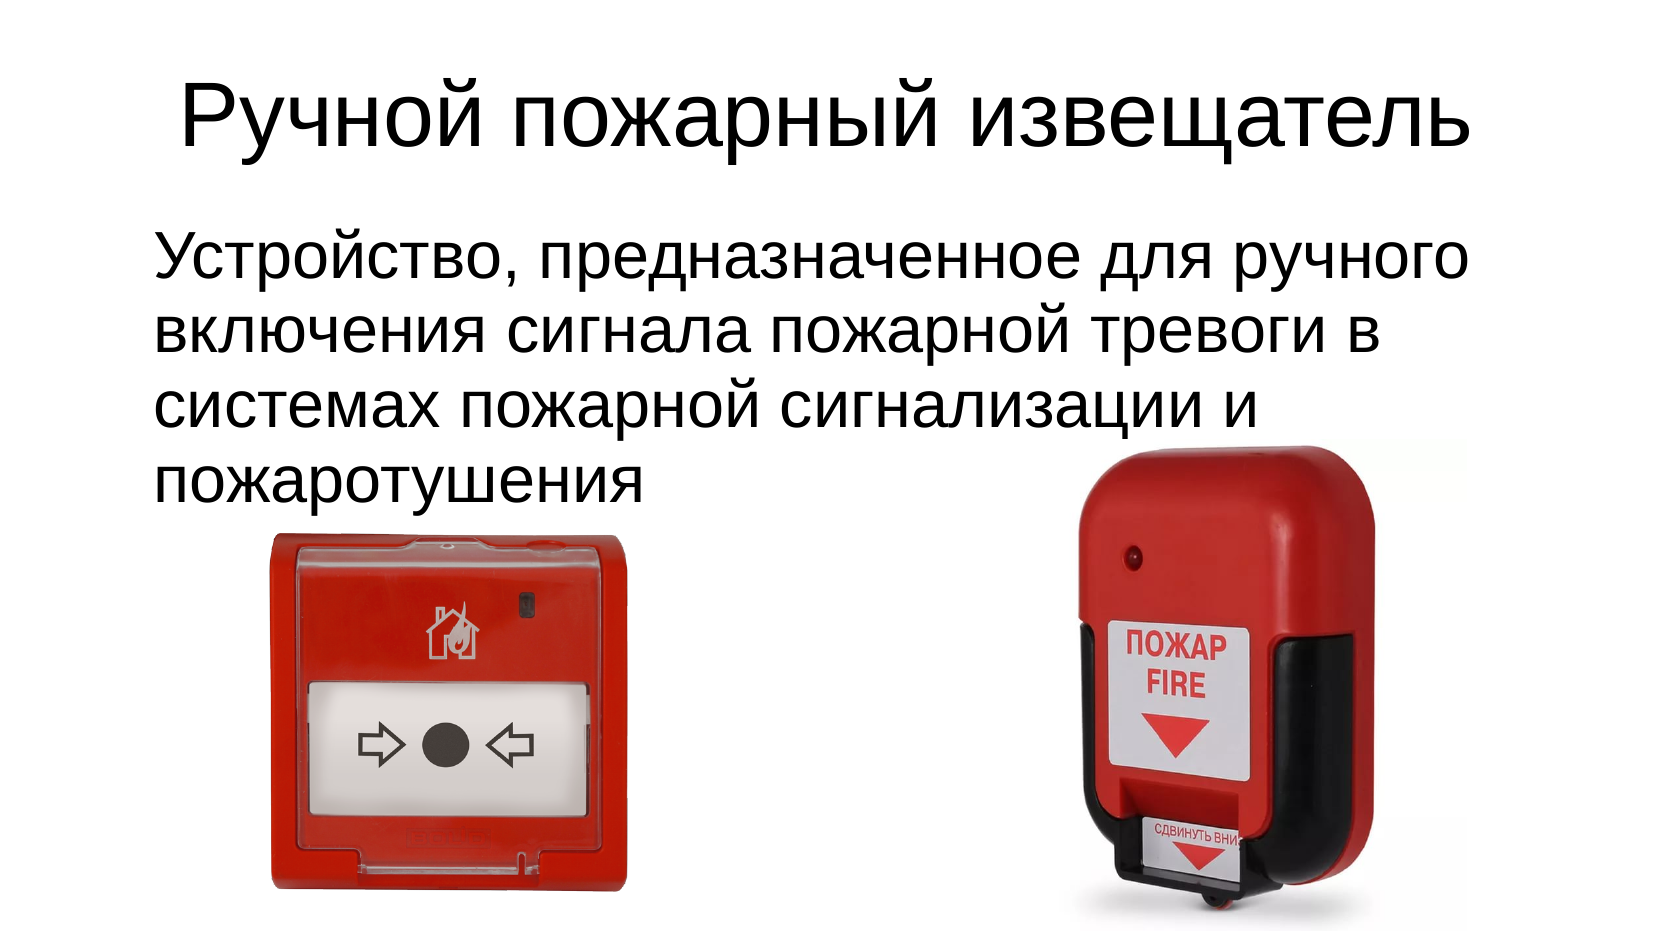

# Ручной пожарный извещатель
Устройство, предназначенное для ручного включения сигнала пожарной тревоги в системах пожарной сигнализации и пожаротушения